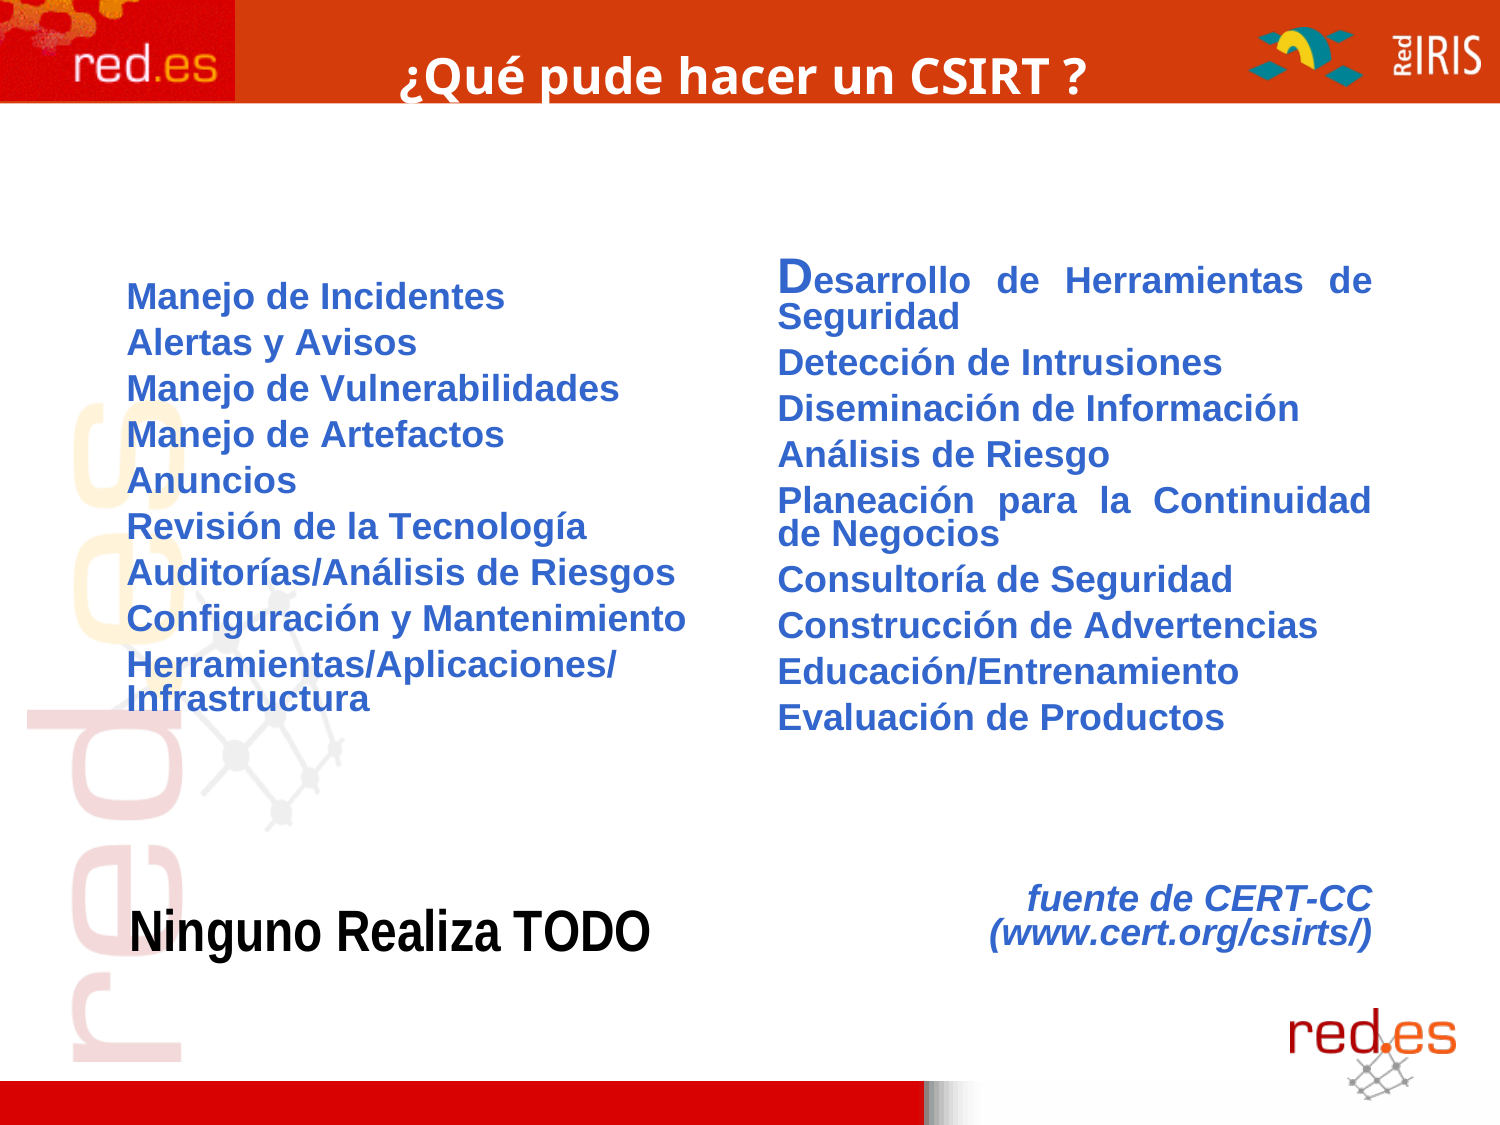

# ¿Qué pude hacer un CSIRT ?
Desarrollo de Herramientas de Seguridad
Detección de Intrusiones
Diseminación de Información
Análisis de Riesgo
Planeación para la Continuidad de Negocios
Consultoría de Seguridad
Construcción de Advertencias
Educación/Entrenamiento
Evaluación de Productos
fuente de CERT-CC (www.cert.org/csirts/)
Manejo de Incidentes
Alertas y Avisos
Manejo de Vulnerabilidades
Manejo de Artefactos
Anuncios
Revisión de la Tecnología
Auditorías/Análisis de Riesgos
Configuración y Mantenimiento
Herramientas/Aplicaciones/Infrastructura
Ninguno Realiza TODO